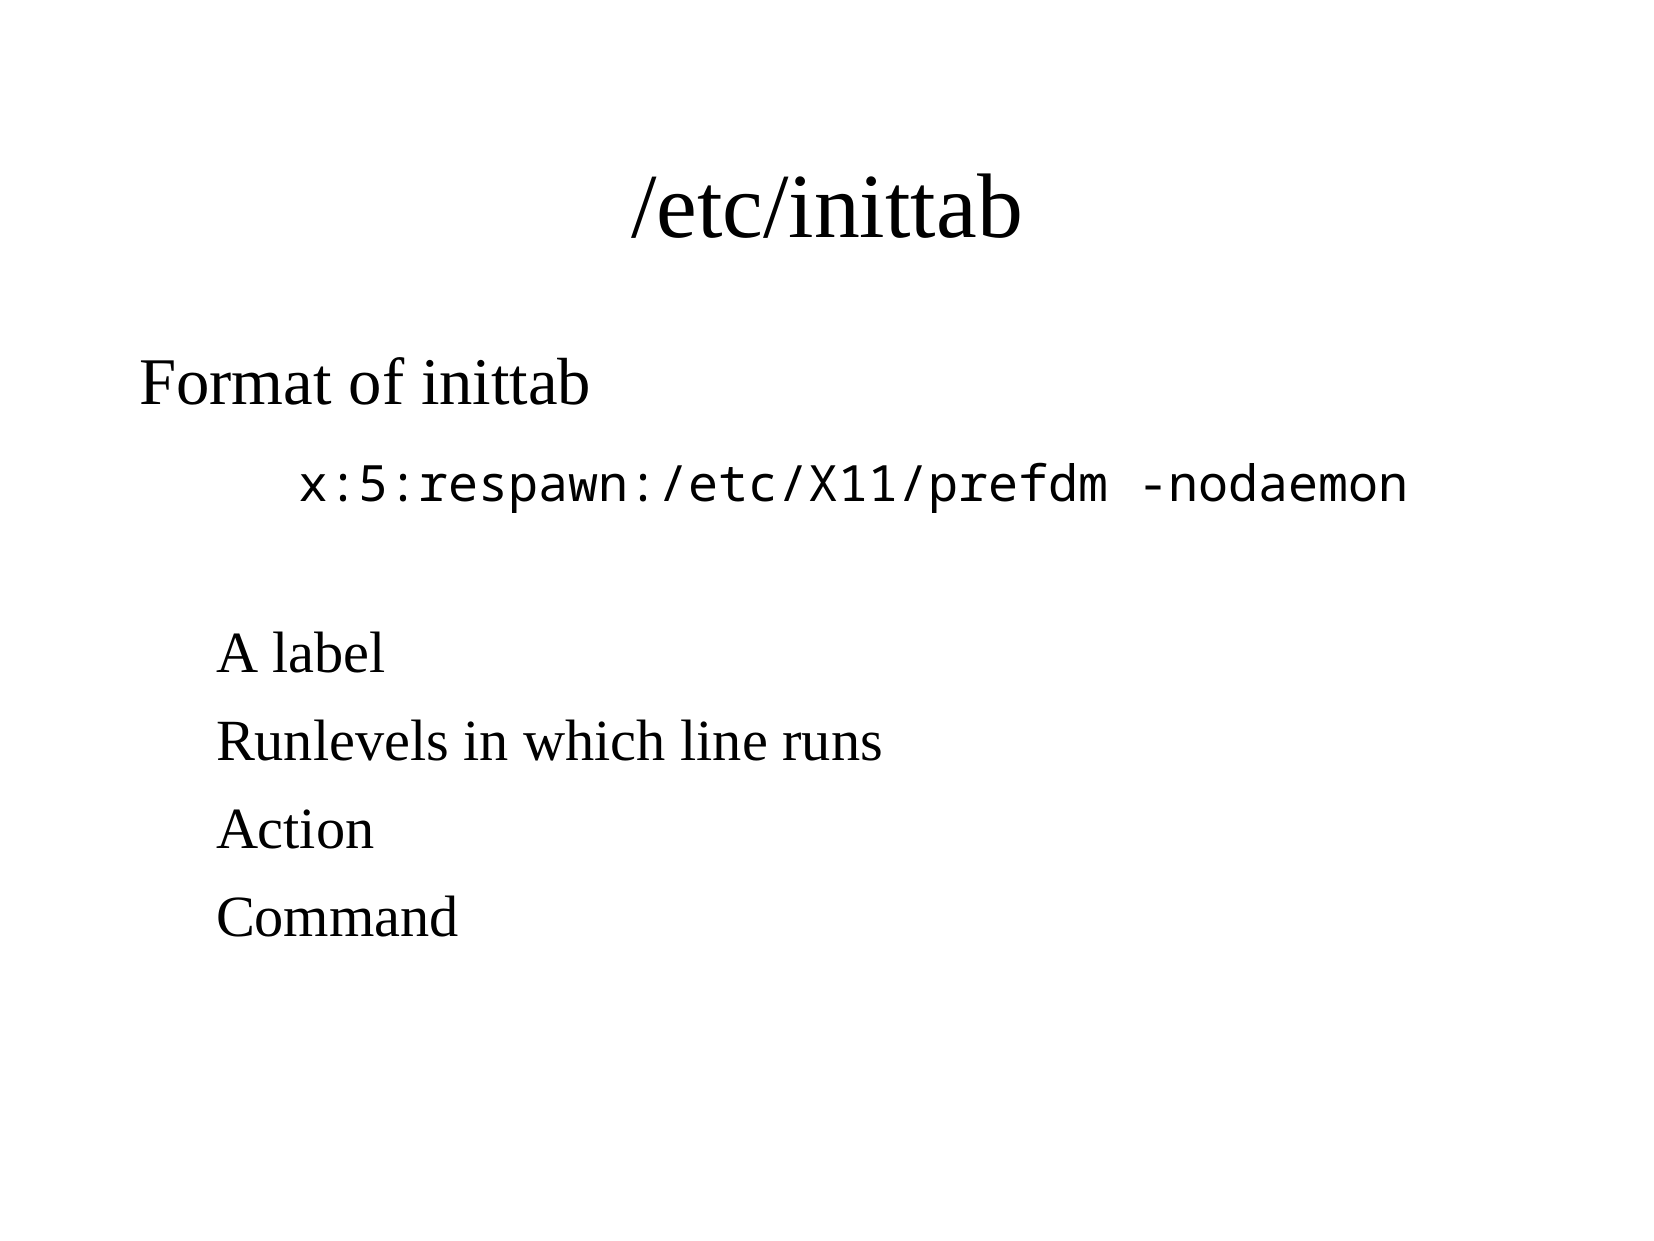

# /etc/inittab
Format of inittab
x:5:respawn:/etc/X11/prefdm -nodaemon
A label
Runlevels in which line runs
Action
Command